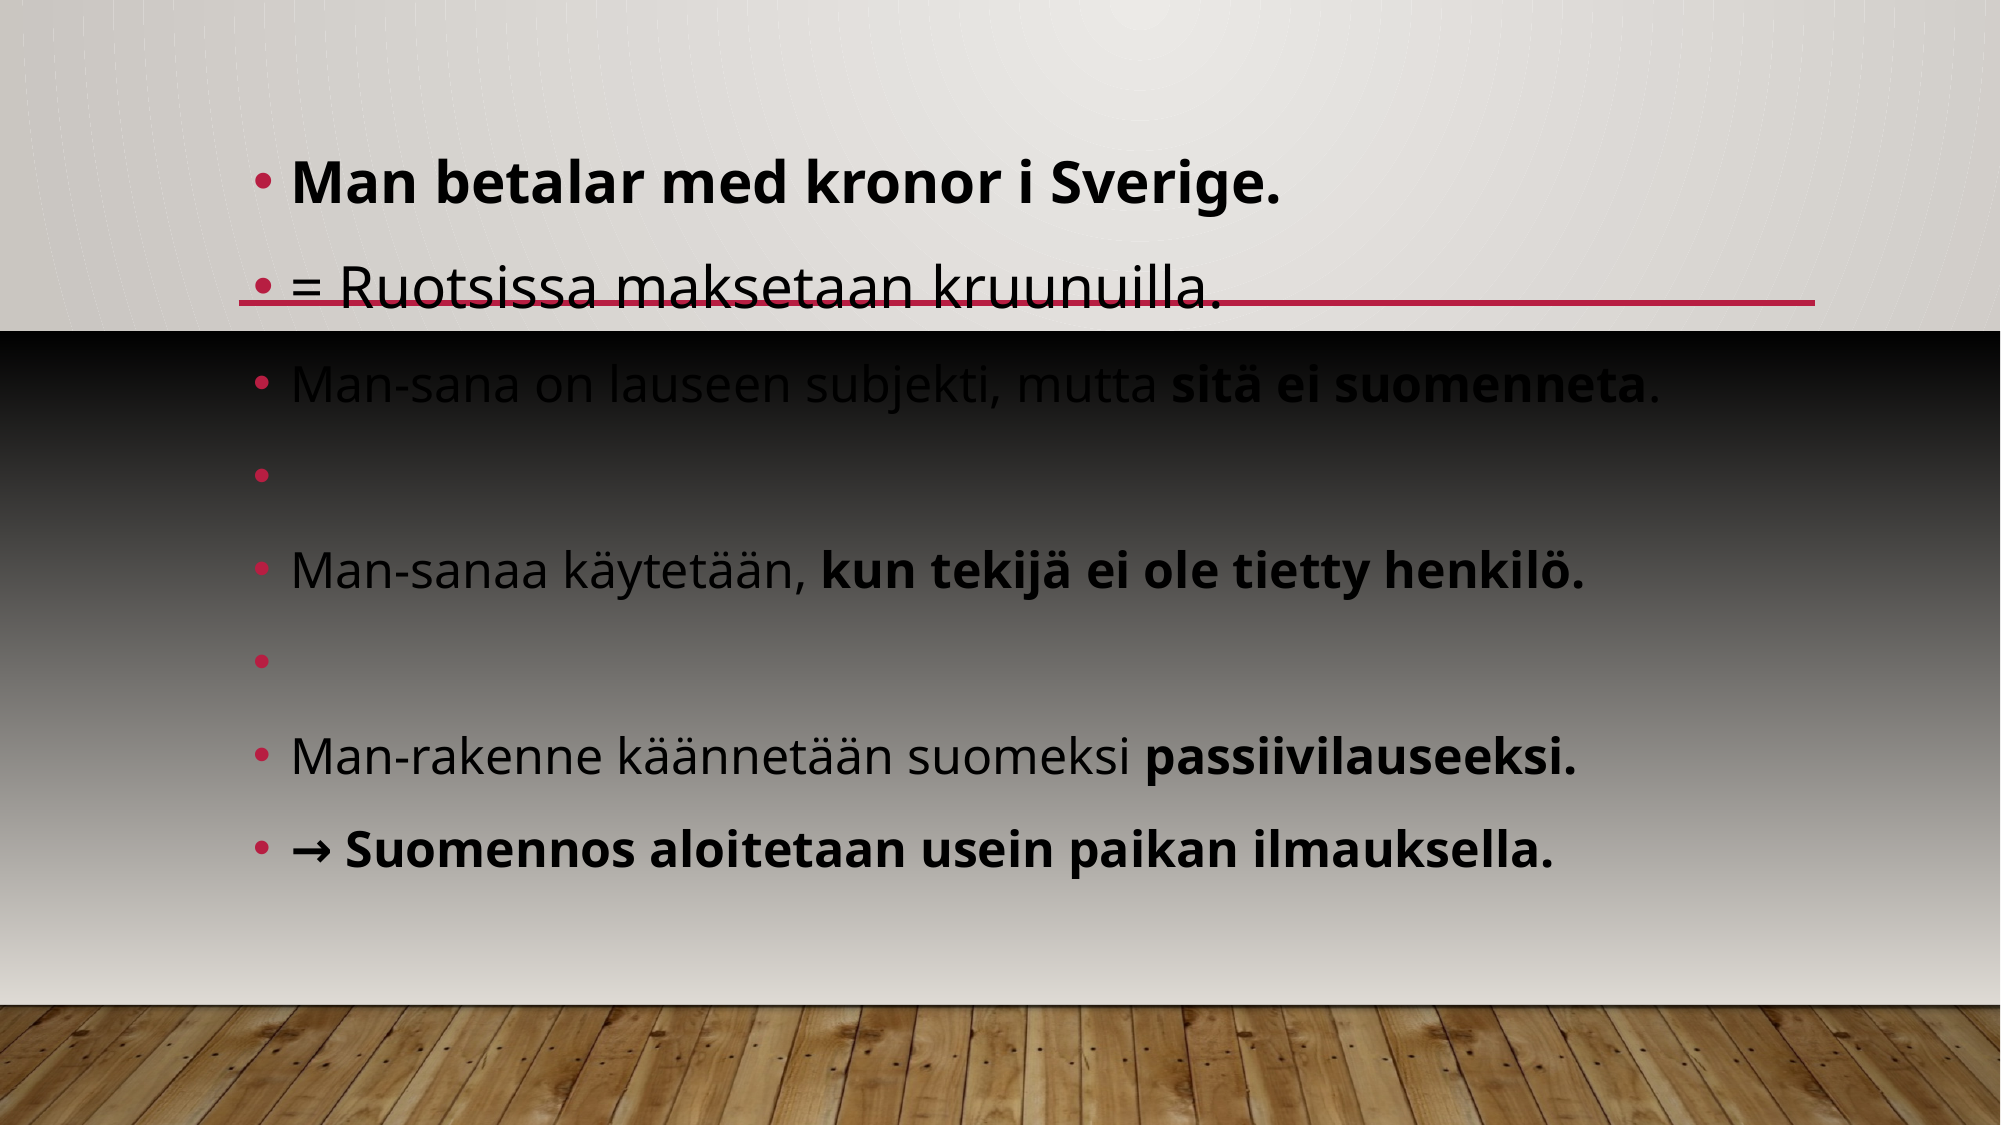

# Man betalar med kronor i Sverige.
= Ruotsissa maksetaan kruunuilla.
Man-sana on lauseen subjekti, mutta sitä ei suomenneta.
Man-sanaa käytetään, kun tekijä ei ole tietty henkilö.
Man-rakenne käännetään suomeksi passiivilauseeksi.
→ Suomennos aloitetaan usein paikan ilmauksella.